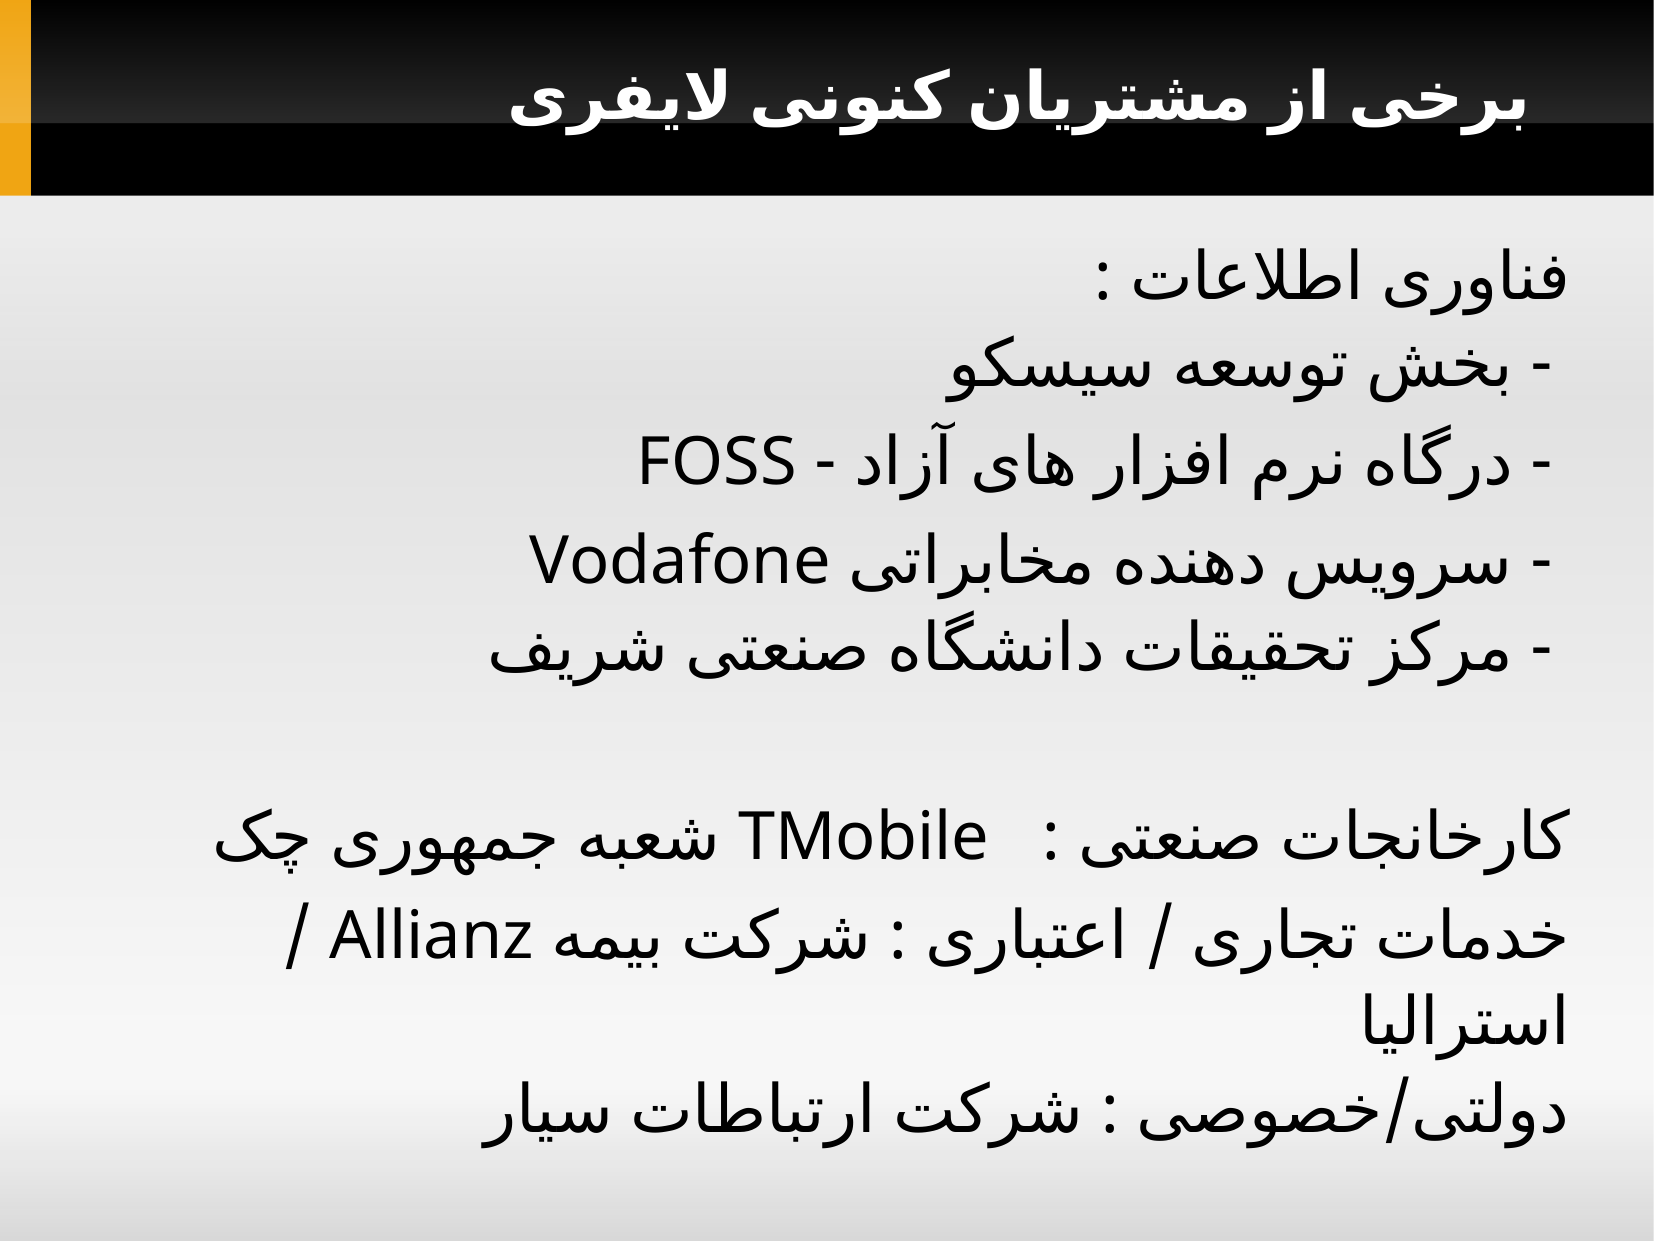

# برخی از مشتريان کنونی لایفری
فناوری اطلاعات :
 - بخش توسعه سیسکو
 - درگاه نرم افزار های آزاد - FOSS
 - سرویس دهنده مخابراتی Vodafone
 - مرکز تحقیقات دانشگاه صنعتی شریف
کارخانجات صنعتی : TMobile شعبه جمهوری چک
خدمات تجاری / اعتباری :‌ شرکت بیمه Allianz / استرالیا
دولتی/خصوصی :‌ شرکت ارتباطات سیار